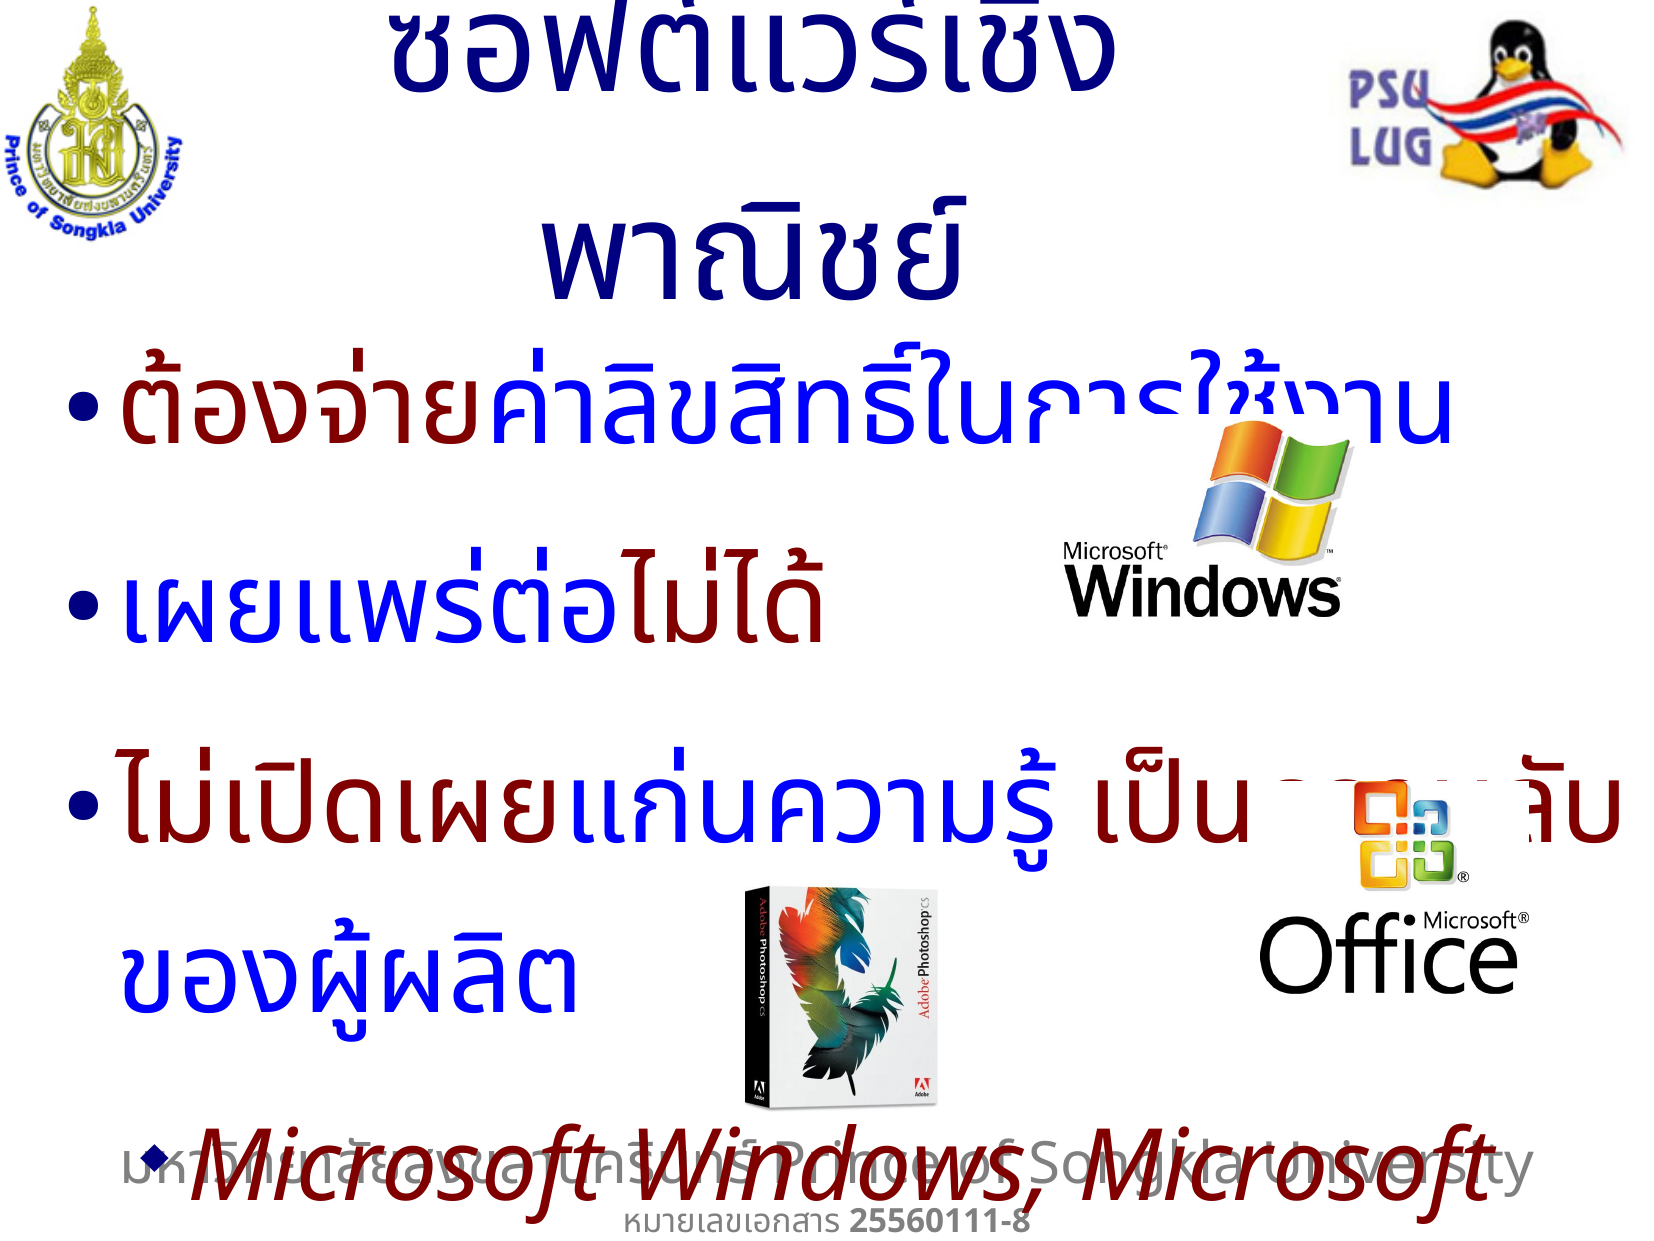

# ซอฟต์แวร์เชิงพาณิชย์
ต้องจ่ายค่าลิขสิทธิ์ในการใช้งาน
เผยแพร่ต่อไม่ได้
ไม่เปิดเผยแก่นความรู้ เป็นความลับของผู้ผลิต
Microsoft Windows, Microsoft office
Adobe Photoshop